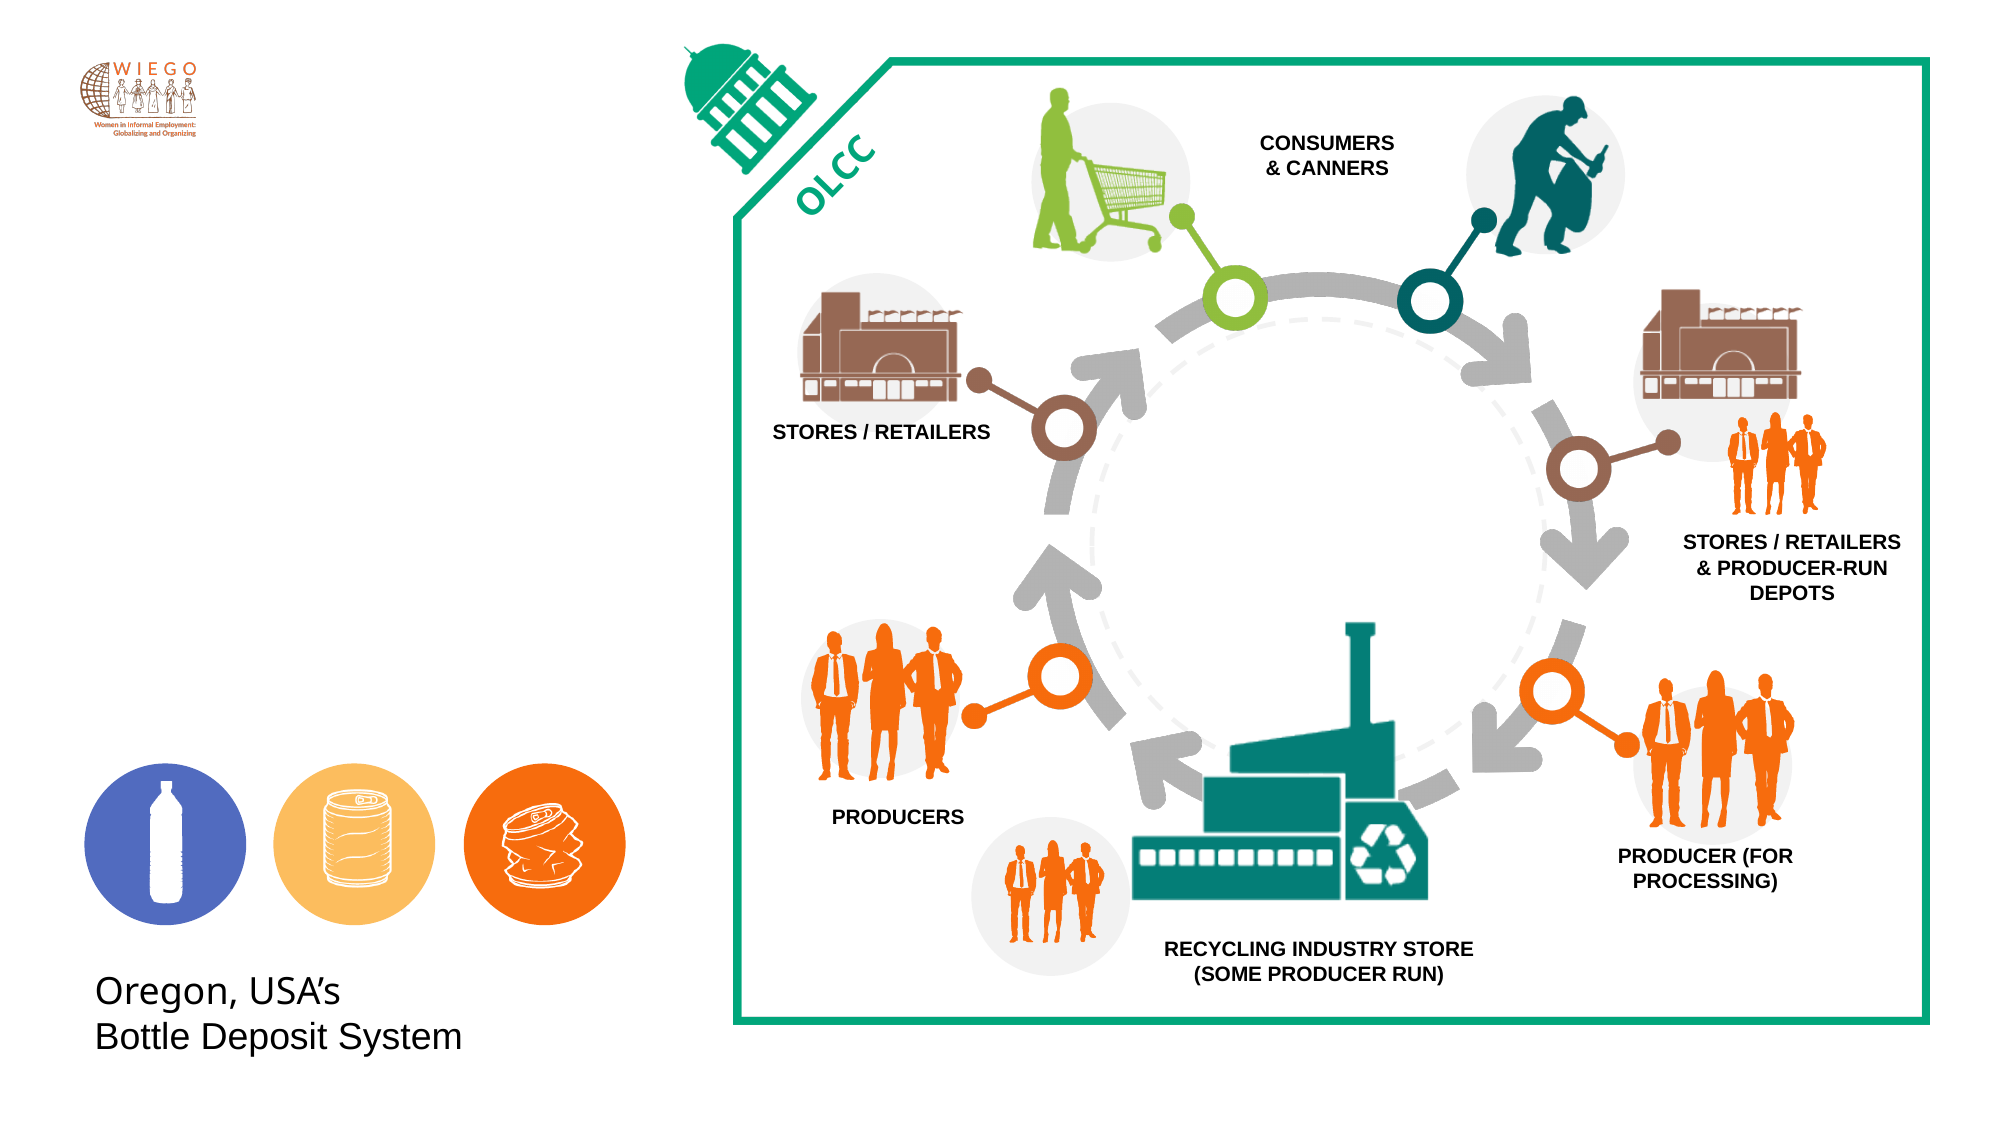

CONSUMERS
& CANNERS
OLCC
STORES / RETAILERS
STORES / RETAILERS
& PRODUCER-RUN
DEPOTS
PRODUCERS
PRODUCER (FOR PROCESSING)
RECYCLING INDUSTRY STORE
(SOME PRODUCER RUN)
Oregon, USA’s
Bottle Deposit System